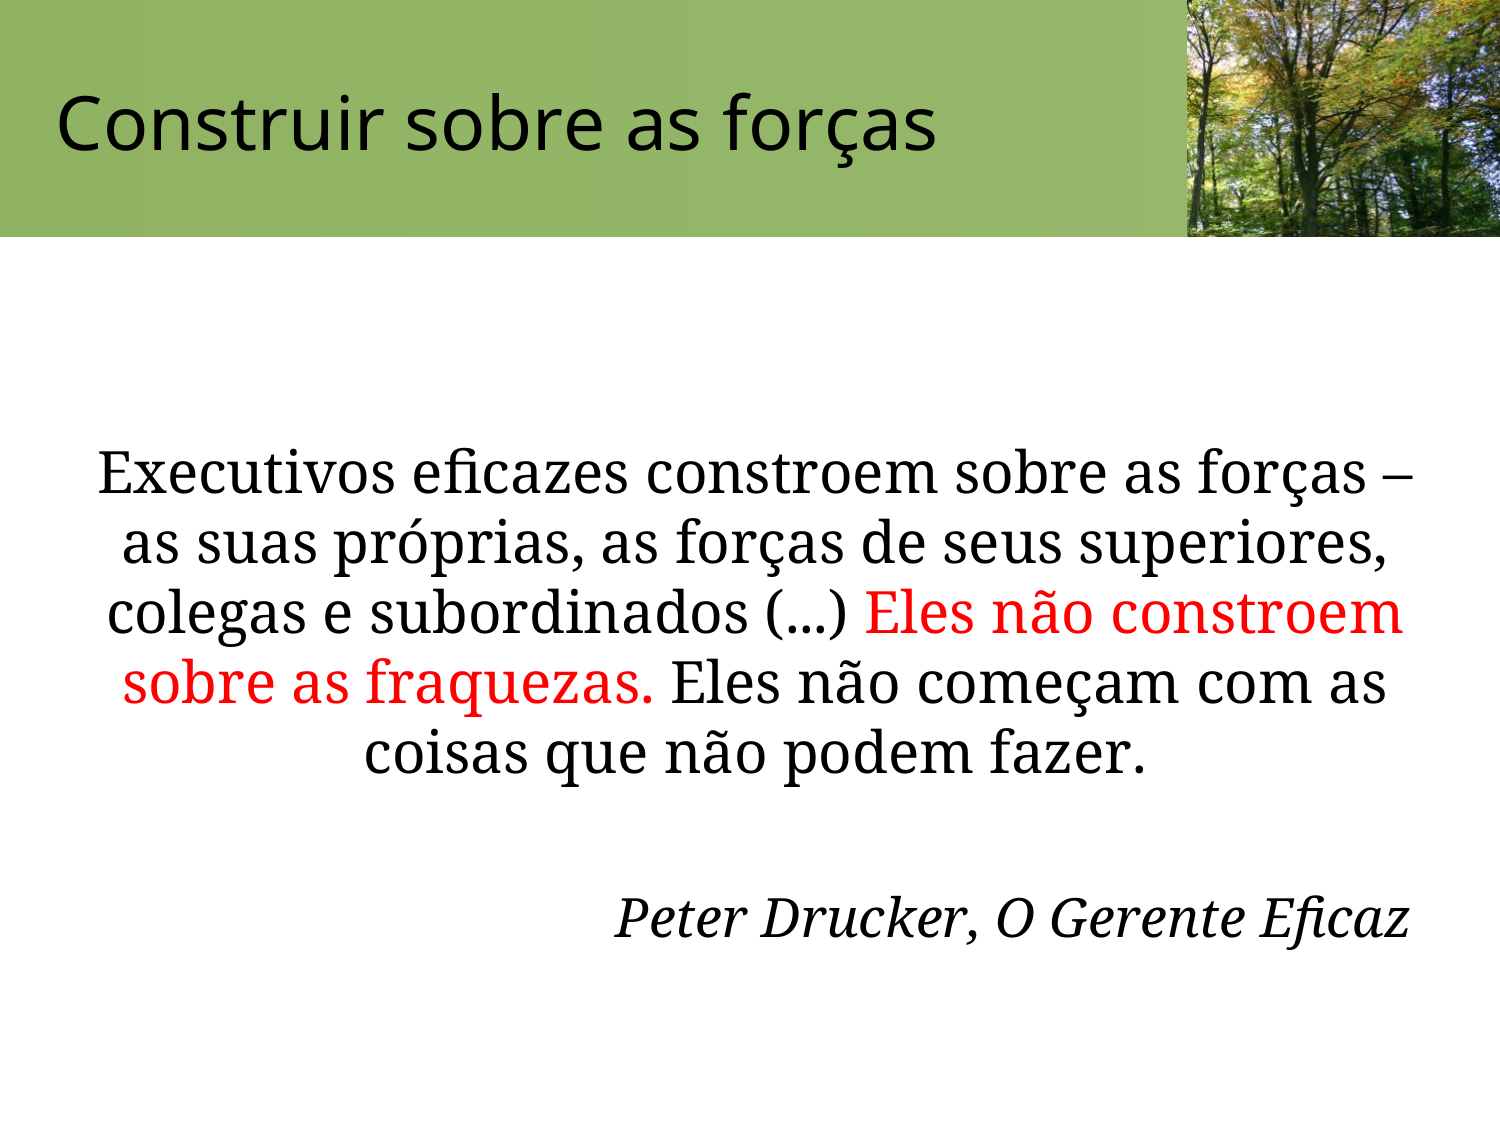

# Construir sobre as forças
Executivos eficazes constroem sobre as forças – as suas próprias, as forças de seus superiores, colegas e subordinados (...) Eles não constroem sobre as fraquezas. Eles não começam com as coisas que não podem fazer.
Peter Drucker, O Gerente Eficaz